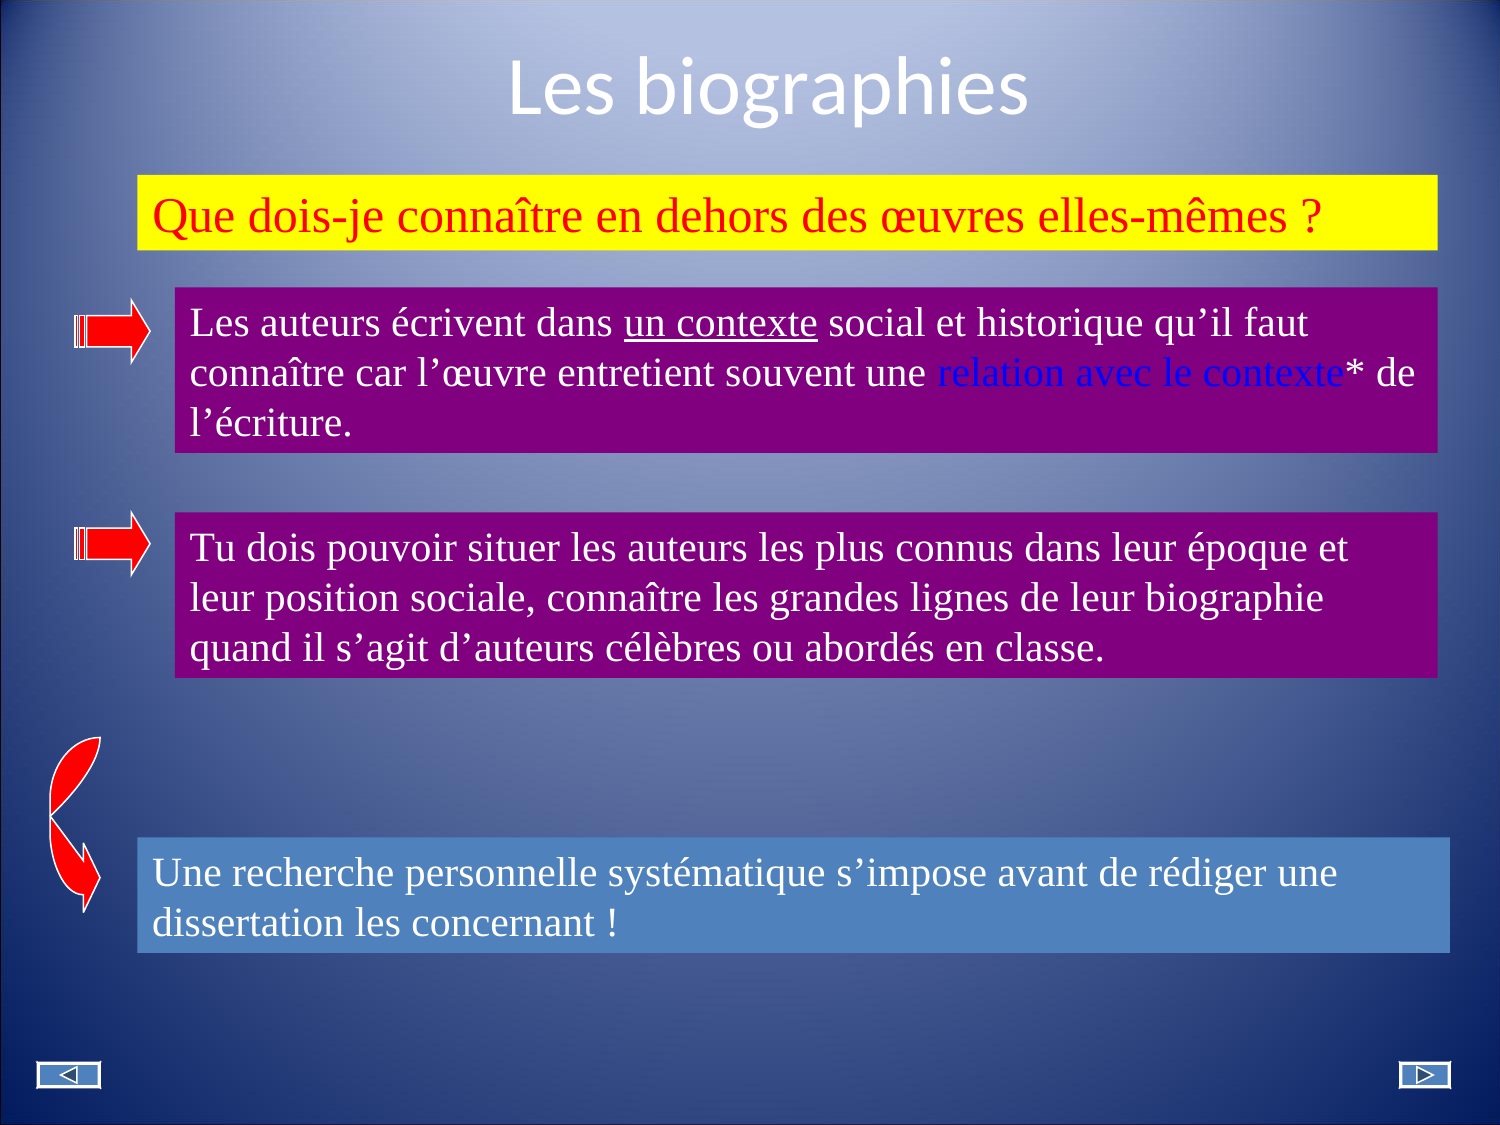

# Les biographies
Que dois-je connaître en dehors des œuvres elles-mêmes ?
Les auteurs écrivent dans un contexte social et historique qu’il faut connaître car l’œuvre entretient souvent une relation avec le contexte* de l’écriture.
Tu dois pouvoir situer les auteurs les plus connus dans leur époque et leur position sociale, connaître les grandes lignes de leur biographie quand il s’agit d’auteurs célèbres ou abordés en classe.
Une recherche personnelle systématique s’impose avant de rédiger une dissertation les concernant !